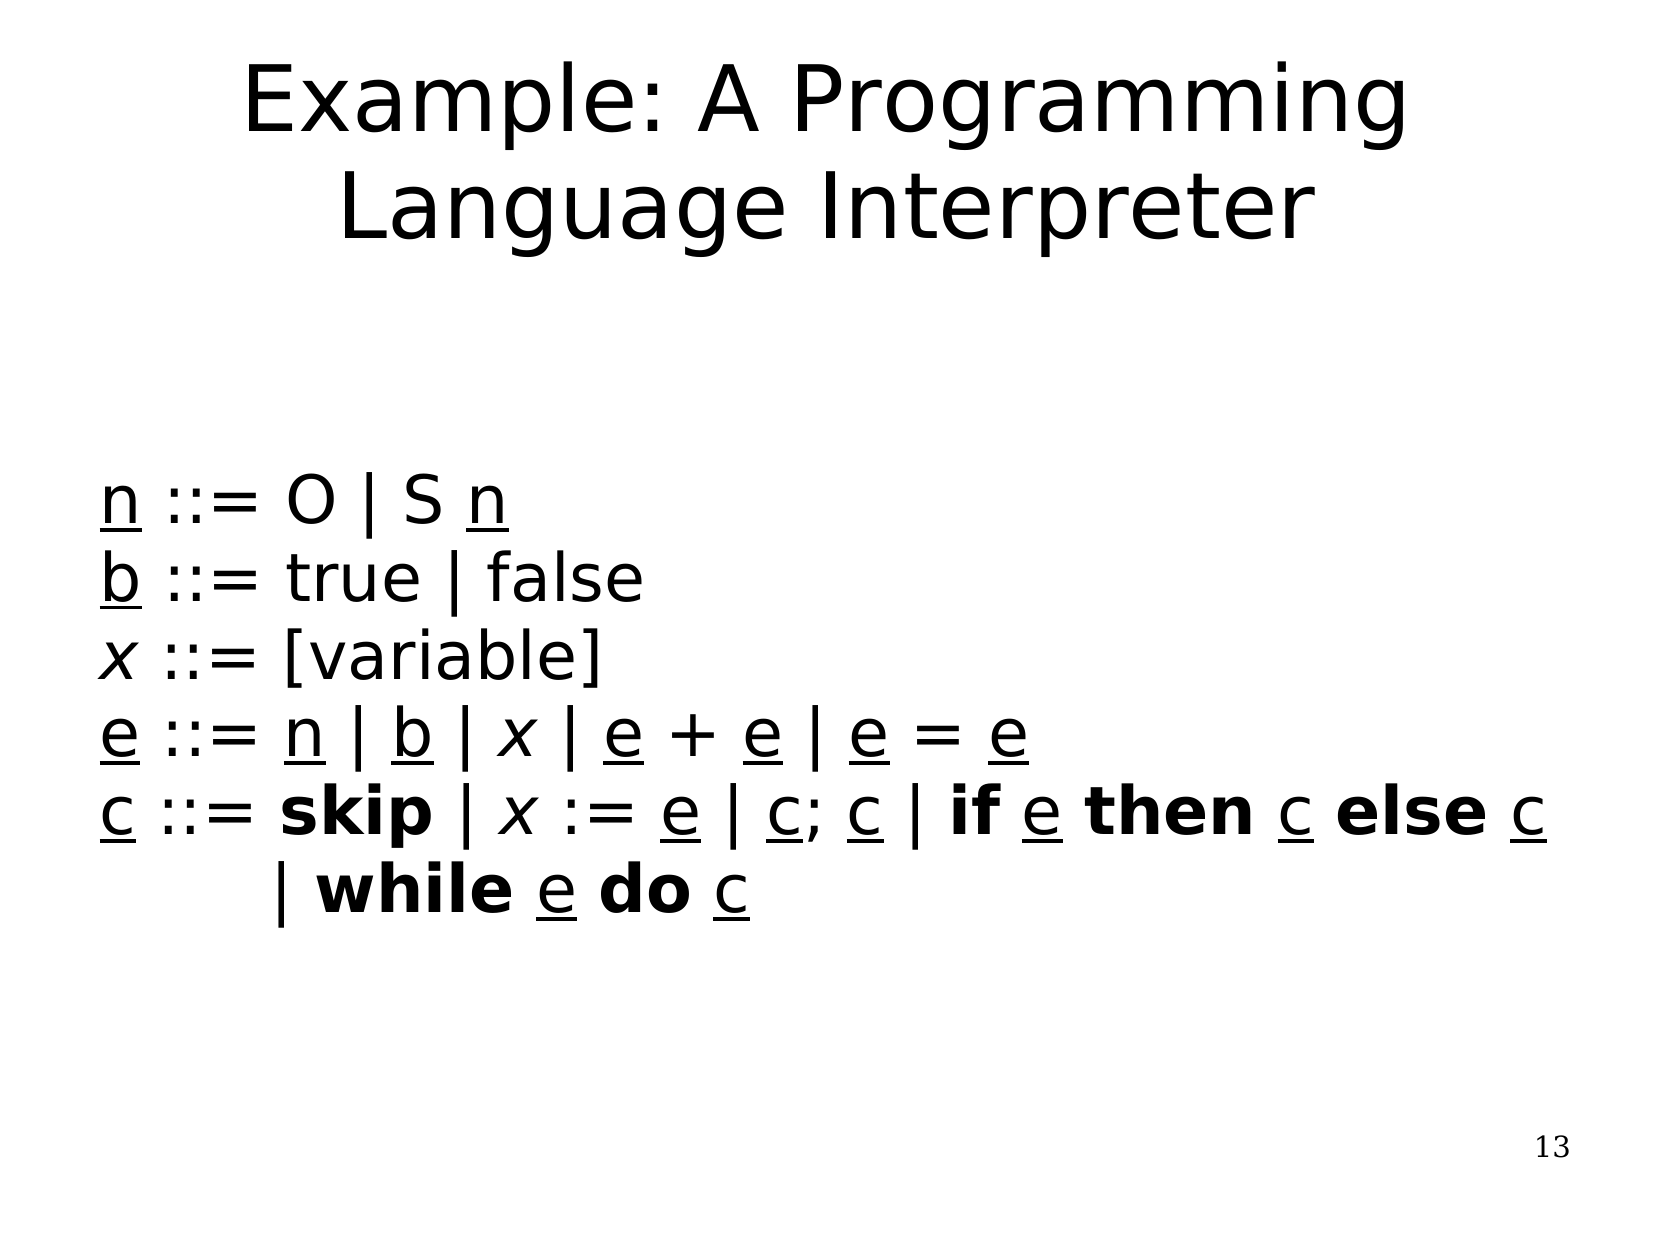

# Example: A Programming Language Interpreter
n ::= O | S n
b ::= true | false
x ::= [variable]
e ::= n | b | x | e + e | e = e
c ::= skip | x := e | c; c | if e then c else c
		 | while e do c
13